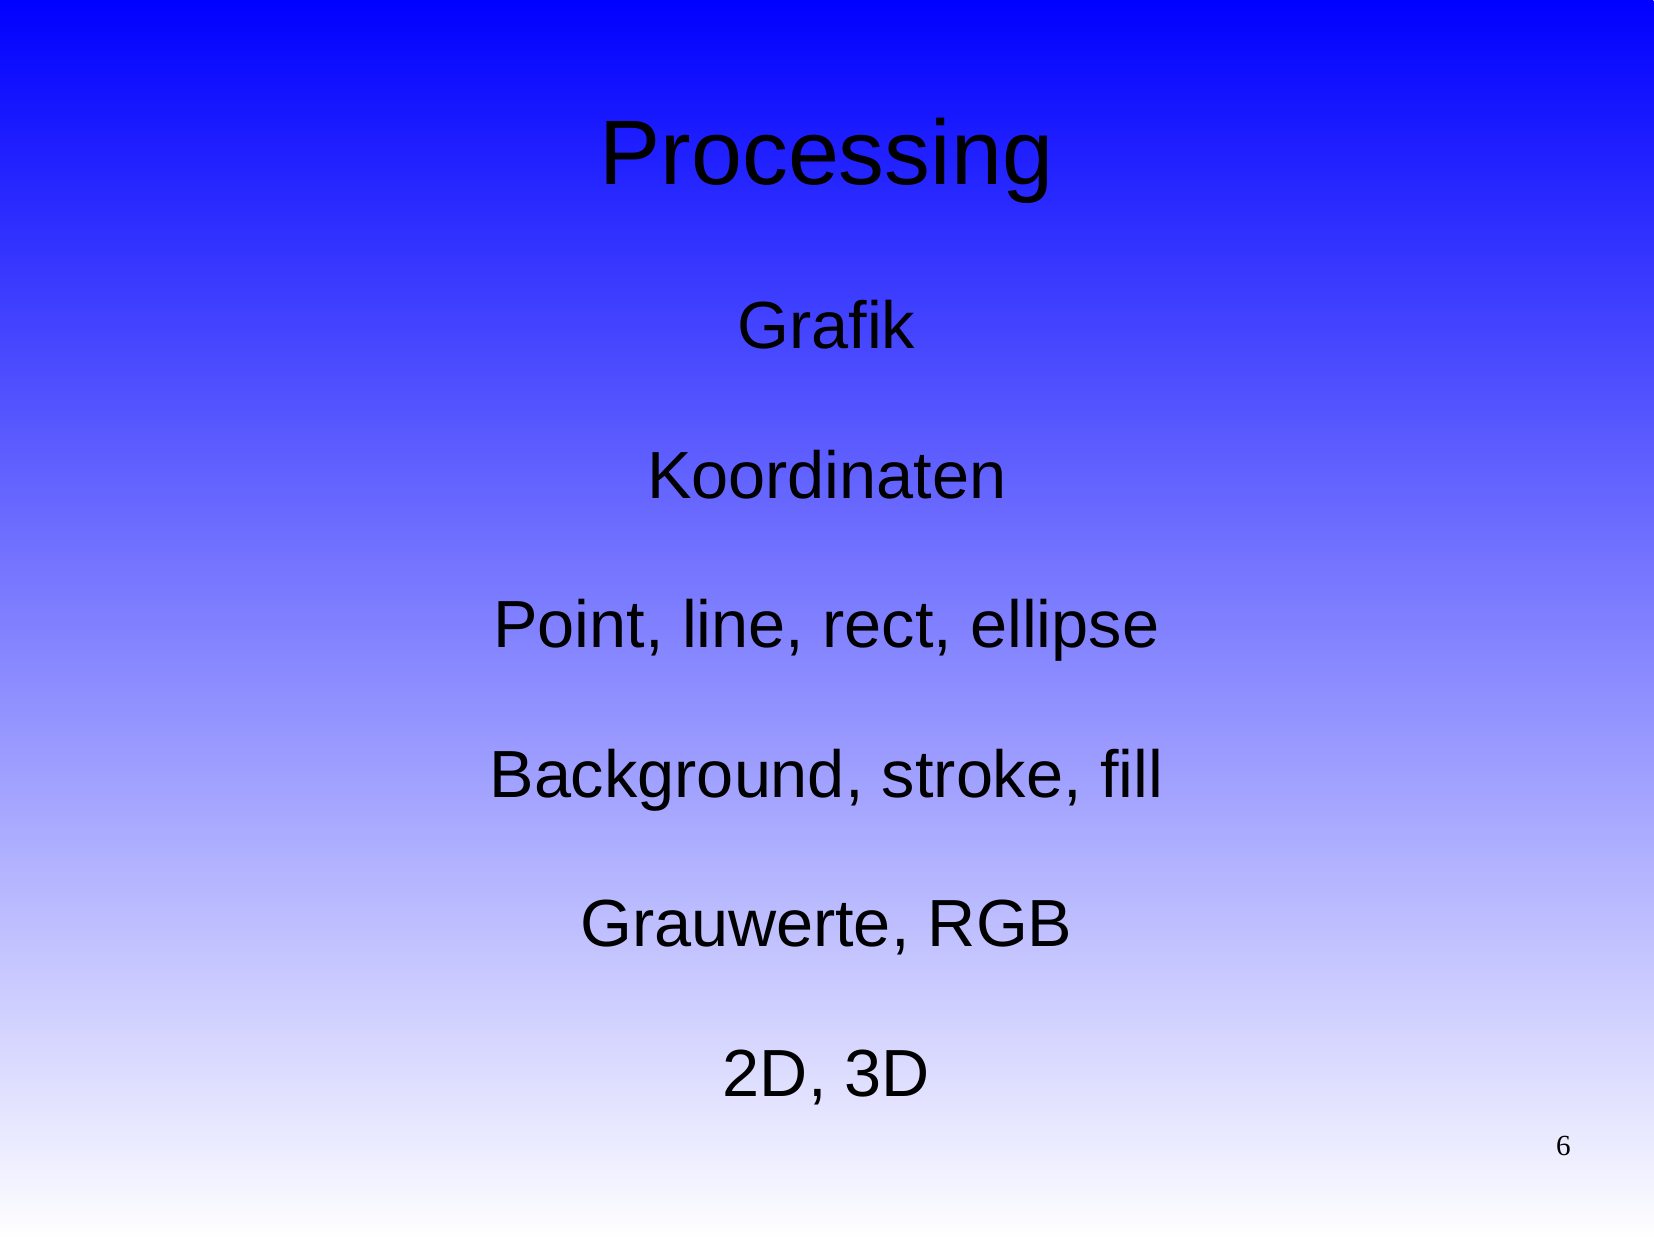

# Processing
Grafik
Koordinaten
Point, line, rect, ellipse
Background, stroke, fill
Grauwerte, RGB
2D, 3D
6